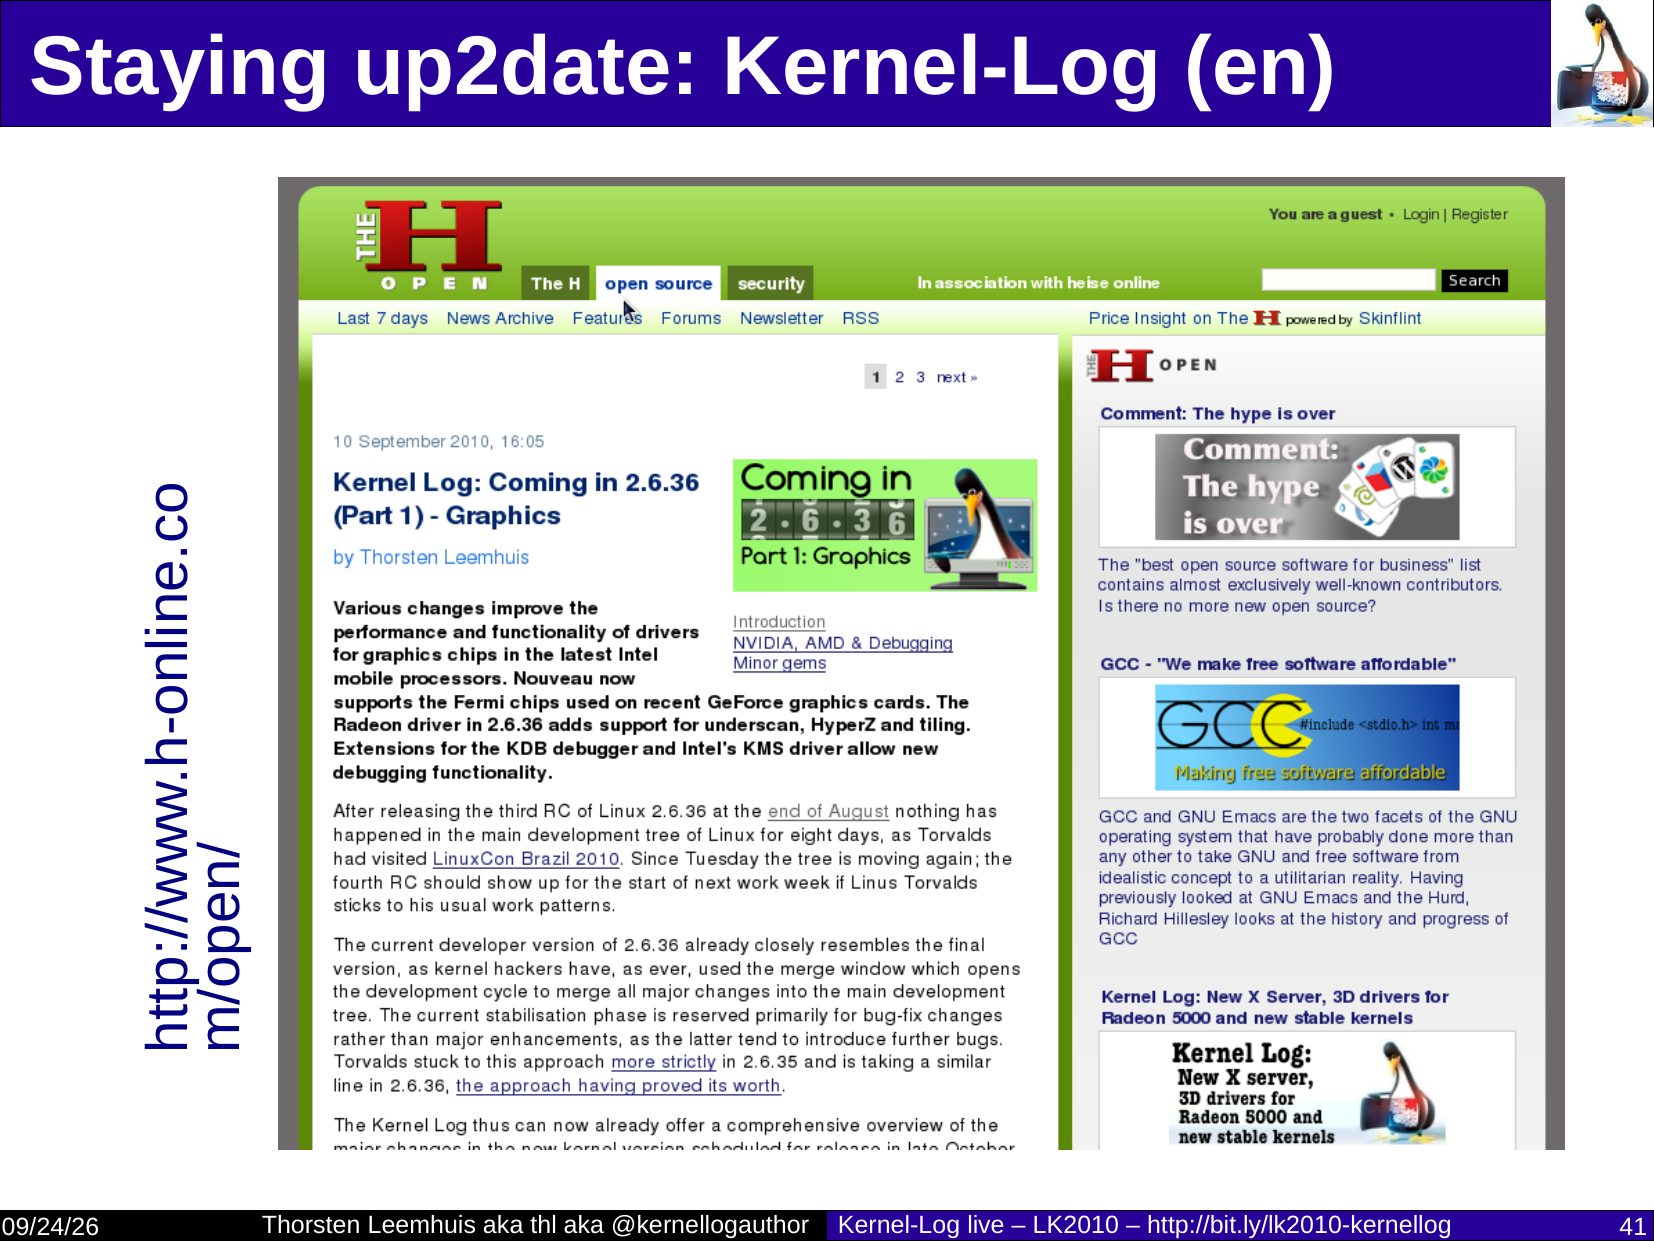

# Staying up2date: Kernel-Log (en)
http://www.h-online.com/open/
41